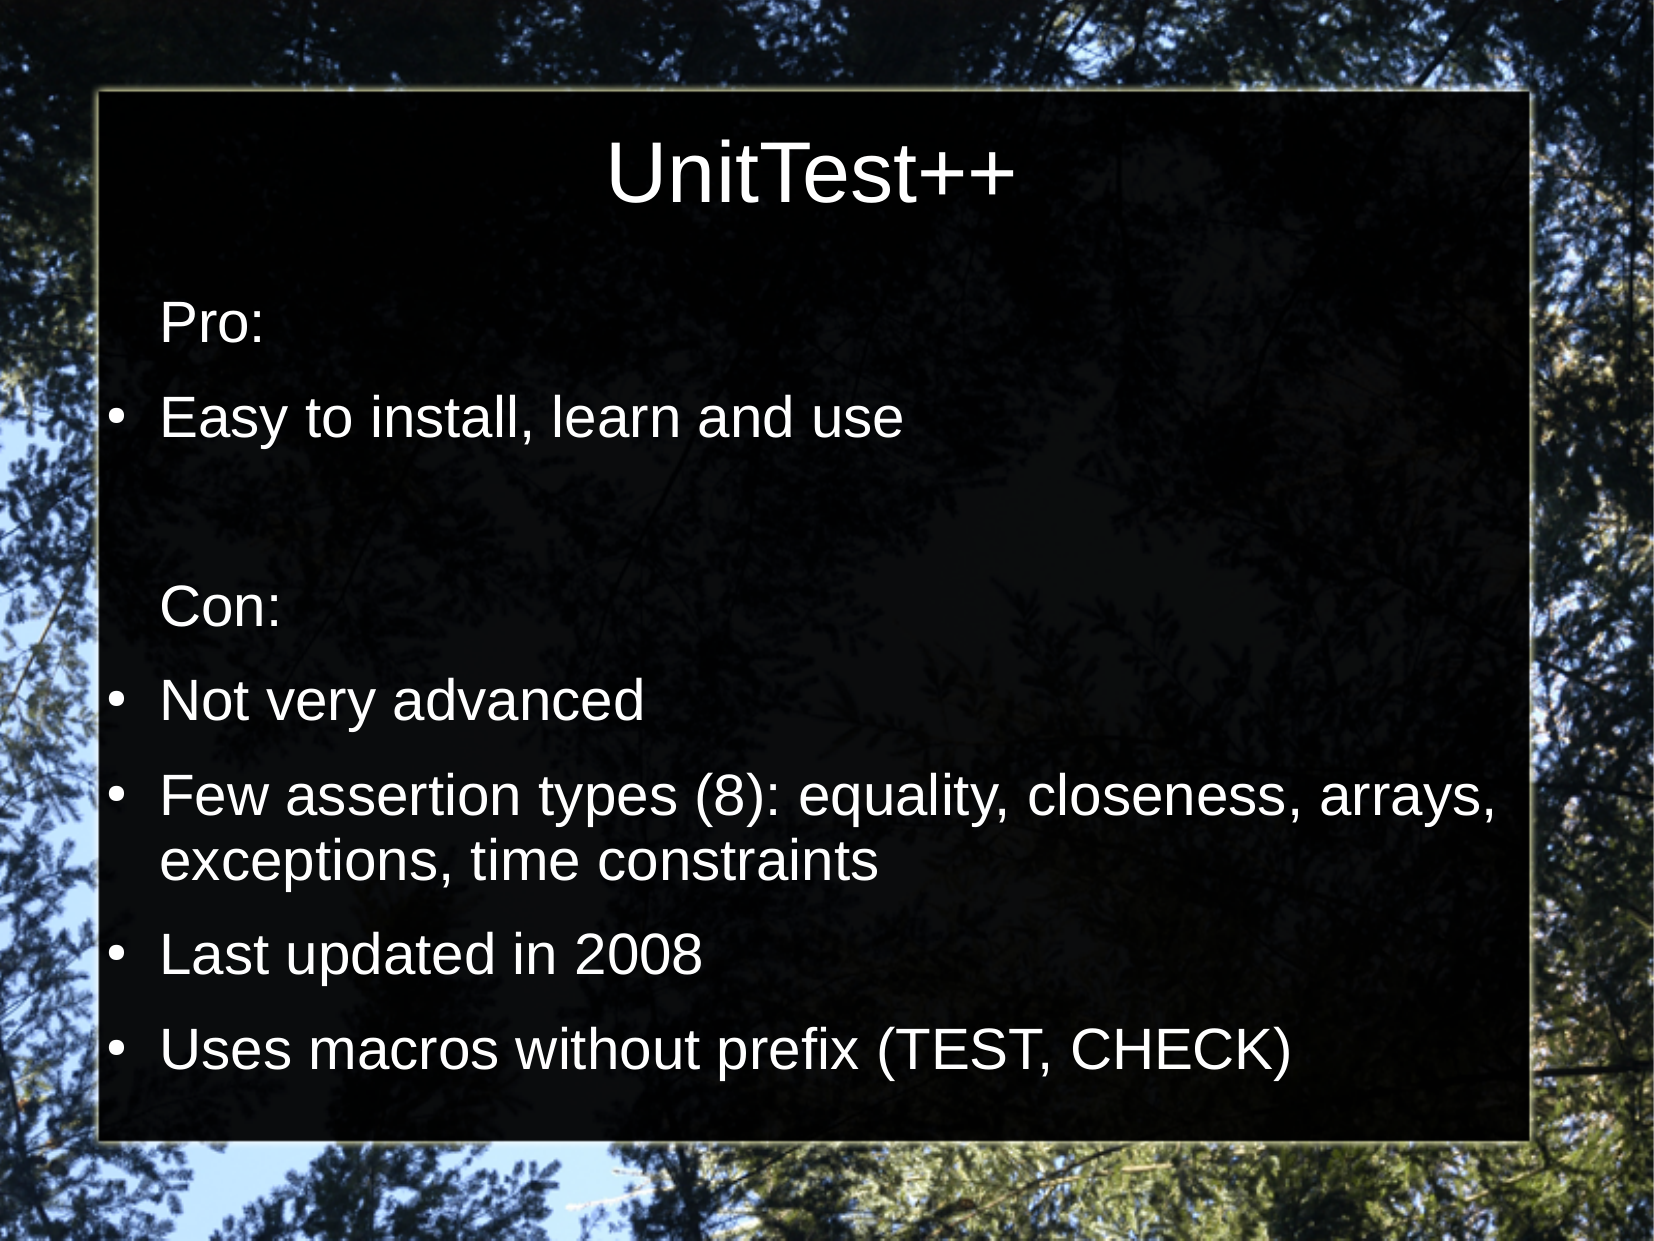

# UnitTest++
Pro:
Easy to install, learn and use
Con:
Not very advanced
Few assertion types (8): equality, closeness, arrays, exceptions, time constraints
Last updated in 2008
Uses macros without prefix (TEST, CHECK)